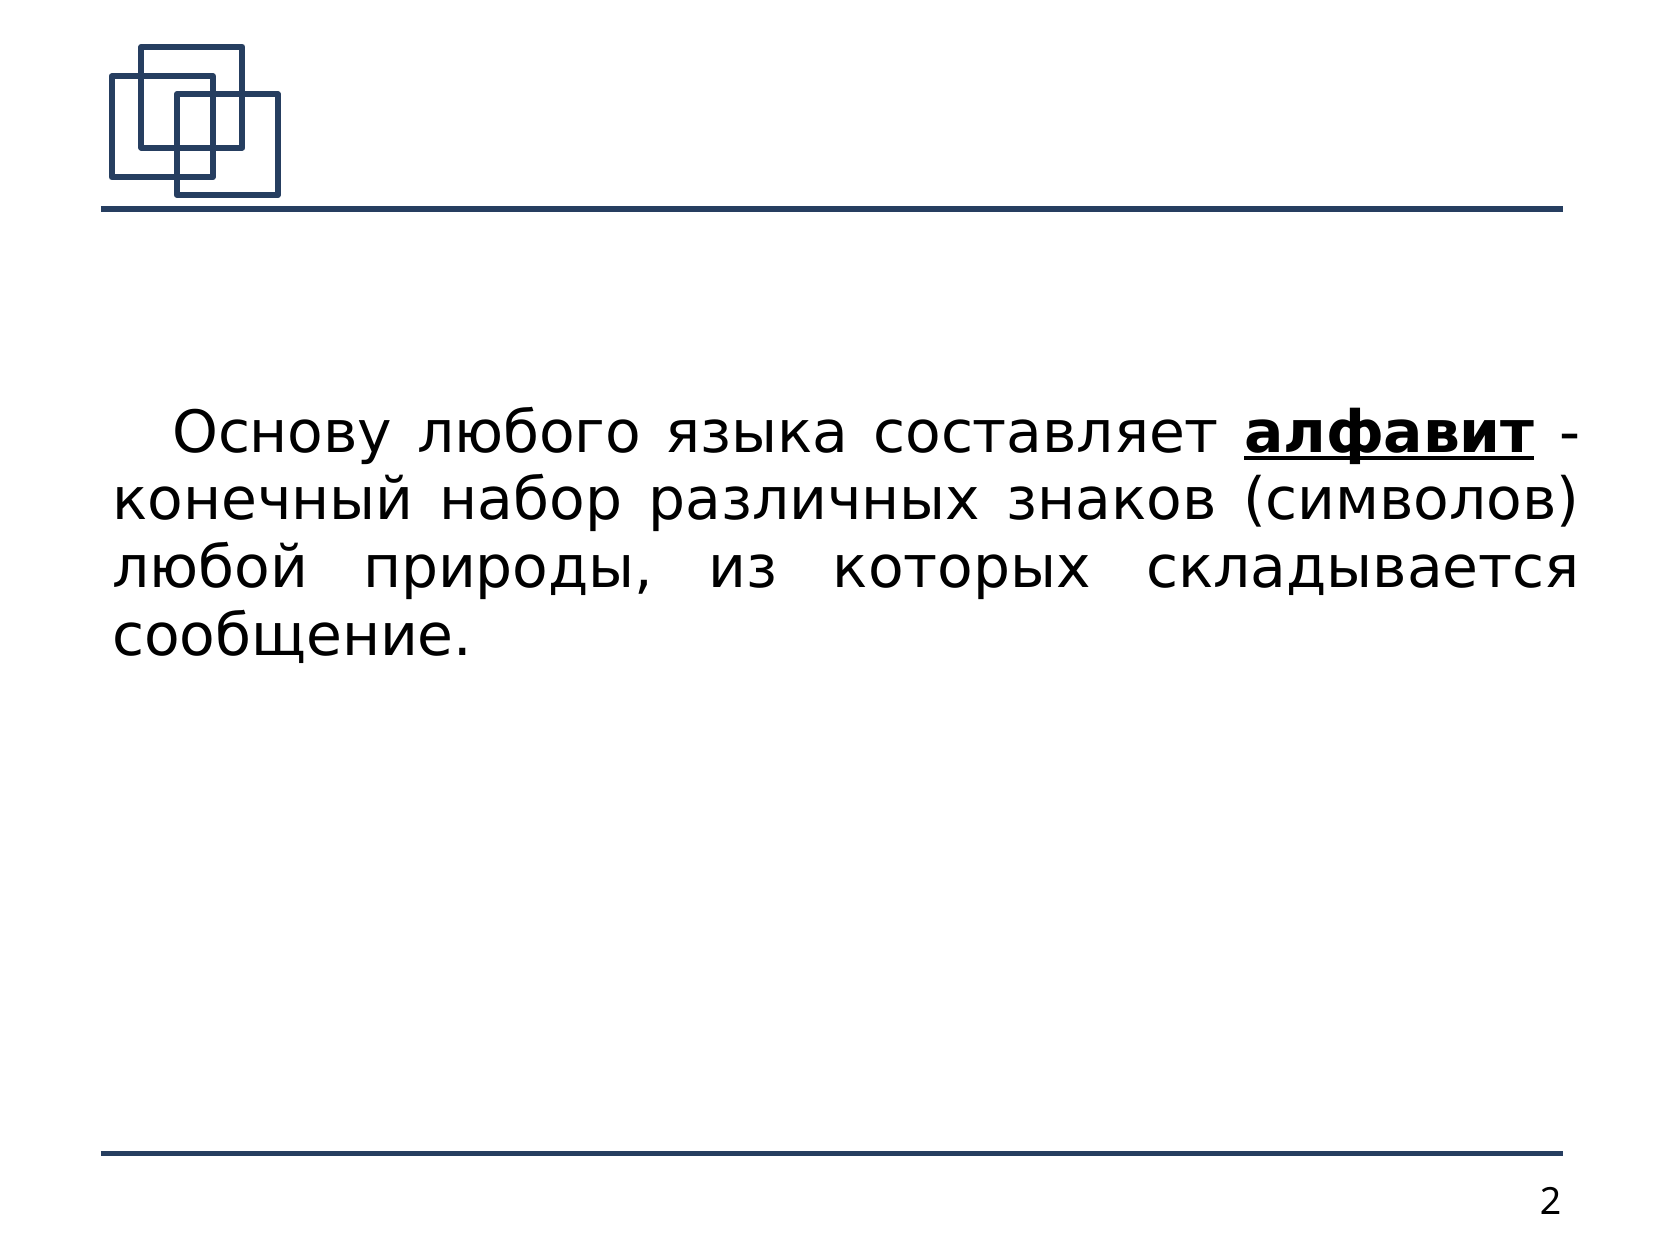

Основу любого языка составляет алфавит - конечный набор различных знаков (символов) любой природы, из которых складывается сообщение.